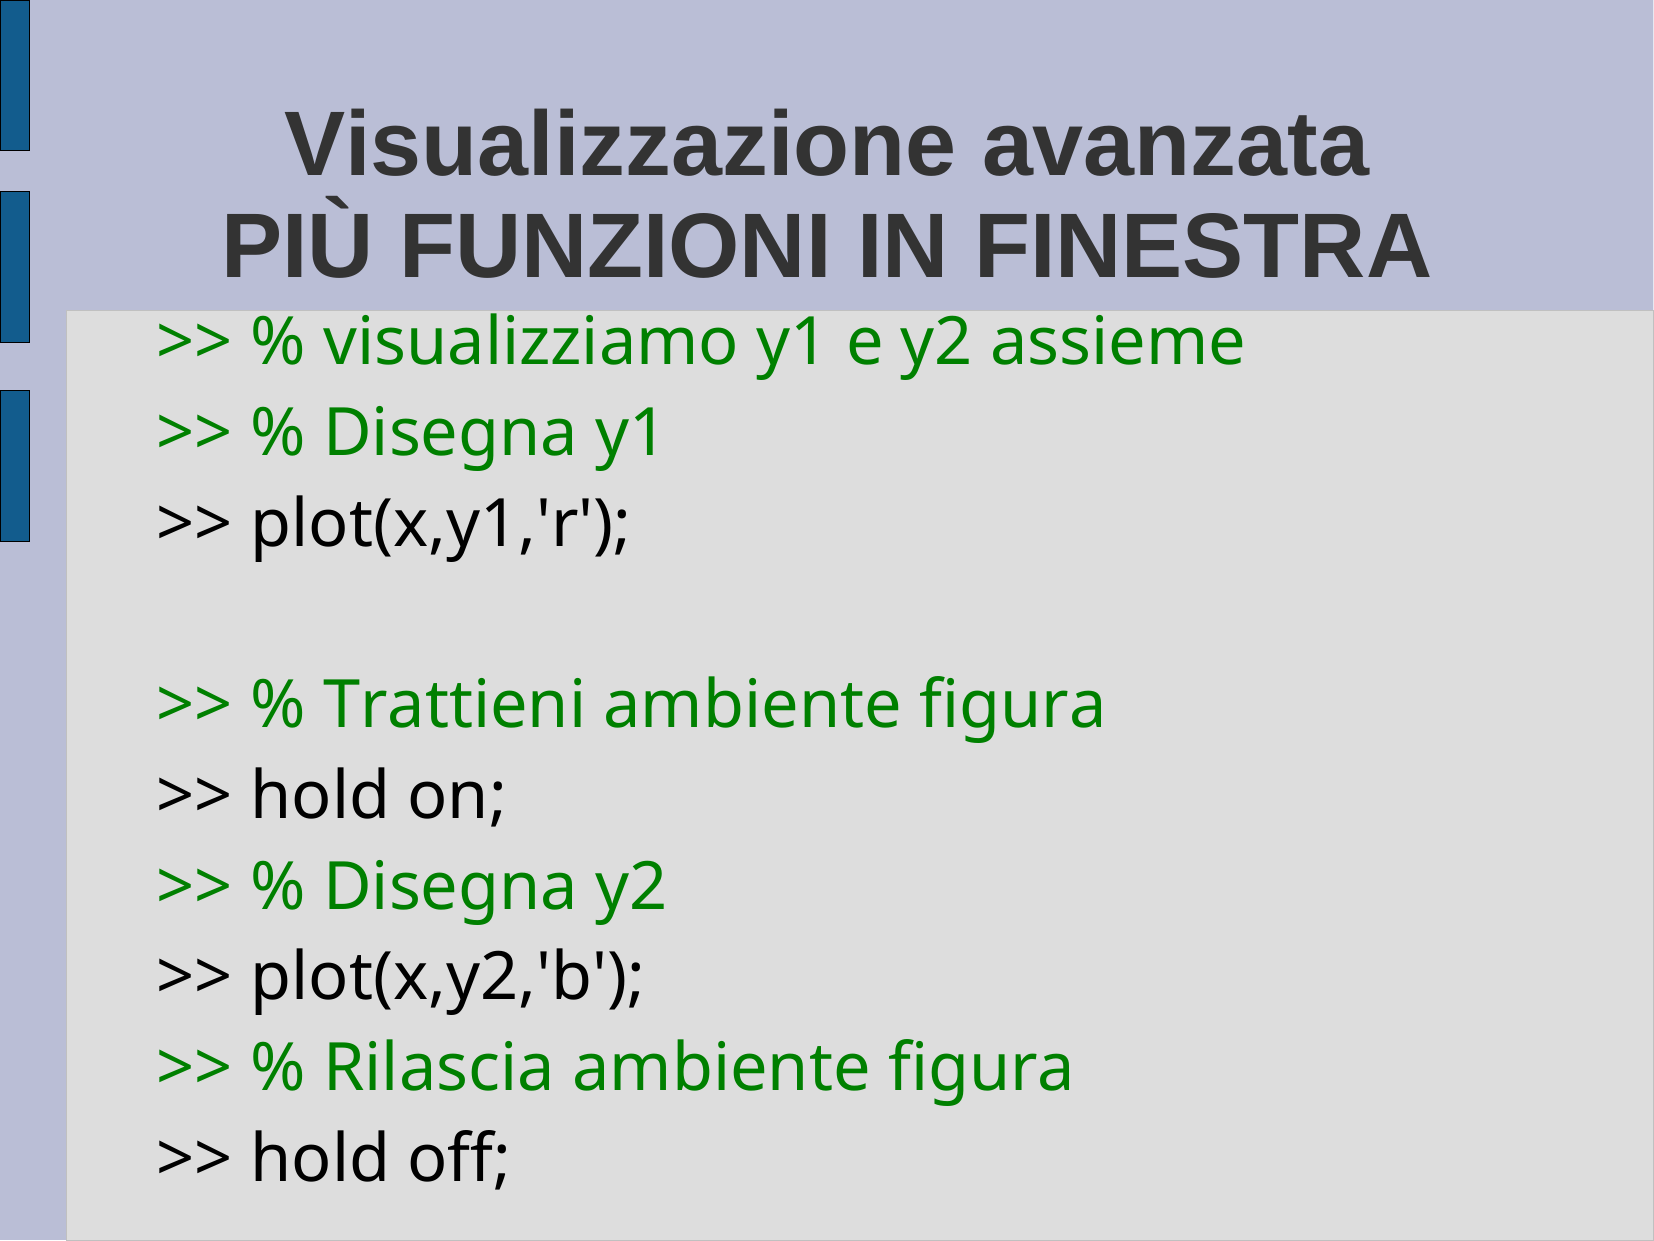

# Visualizzazione avanzata PIÙ FUNZIONI IN FINESTRA
>> % visualizziamo y1 e y2 assieme
>> % Disegna y1
>> plot(x,y1,'r');
>> % Trattieni ambiente figura
>> hold on;
>> % Disegna y2
>> plot(x,y2,'b');
>> % Rilascia ambiente figura
>> hold off;